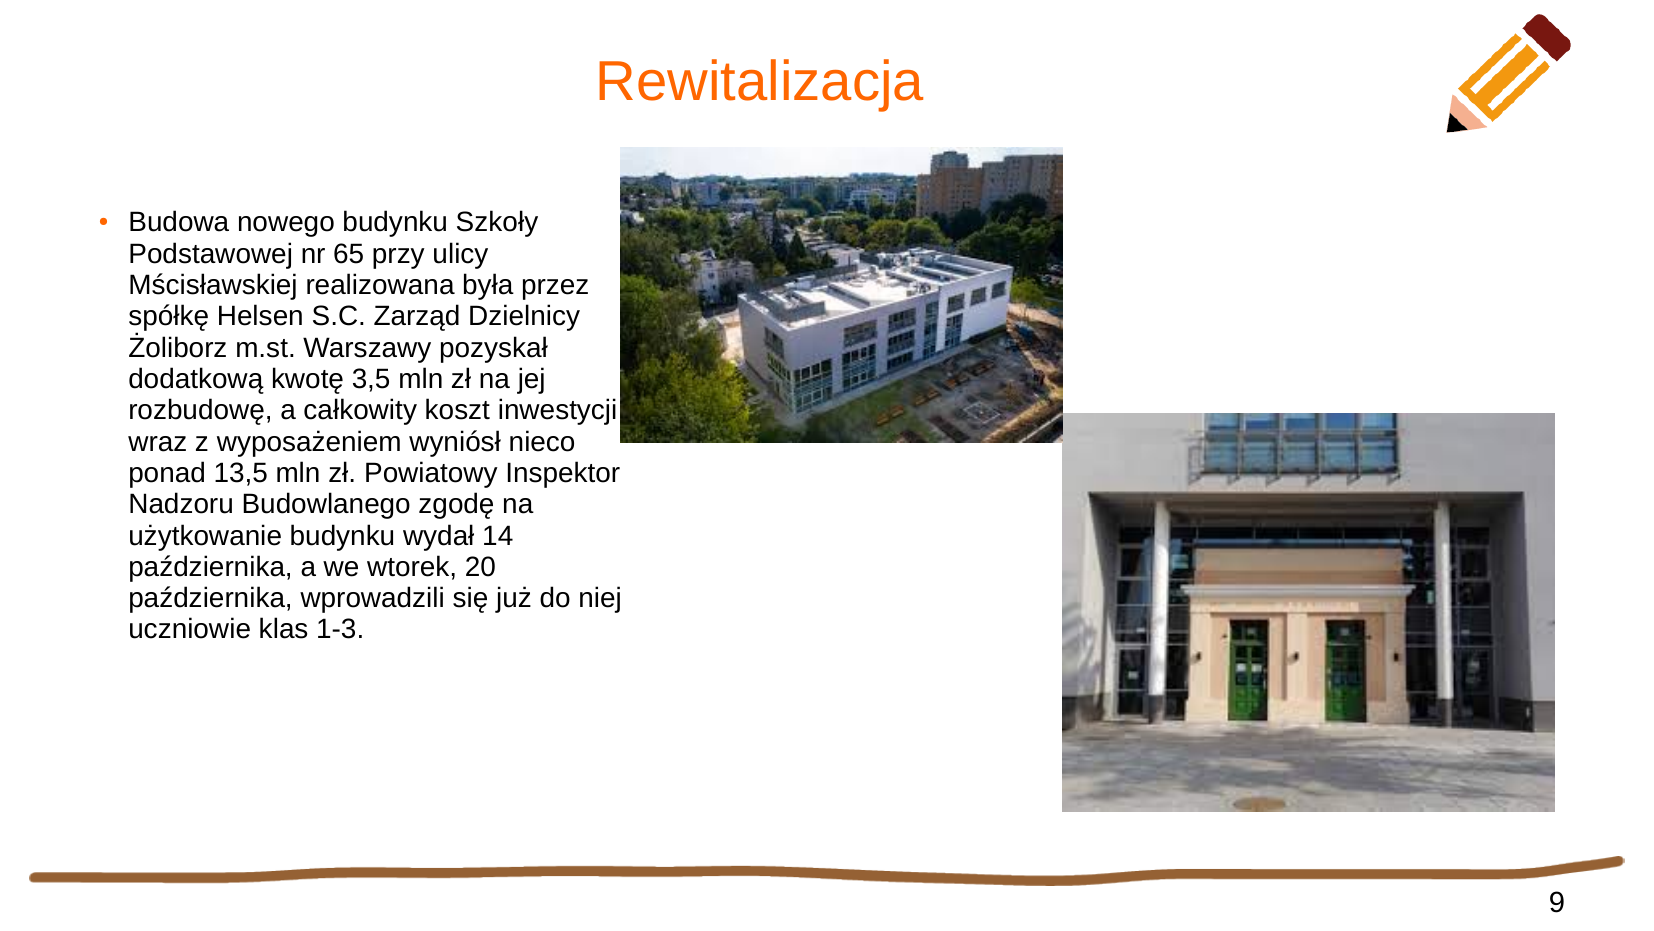

# Rewitalizacja
Budowa nowego budynku Szkoły Podstawowej nr 65 przy ulicy Mścisławskiej realizowana była przez spółkę Helsen S.C. Zarząd Dzielnicy Żoliborz m.st. Warszawy pozyskał dodatkową kwotę 3,5 mln zł na jej rozbudowę, a całkowity koszt inwestycji wraz z wyposażeniem wyniósł nieco ponad 13,5 mln zł. Powiatowy Inspektor Nadzoru Budowlanego zgodę na użytkowanie budynku wydał 14 października, a we wtorek, 20 października, wprowadzili się już do niej uczniowie klas 1-3.
9